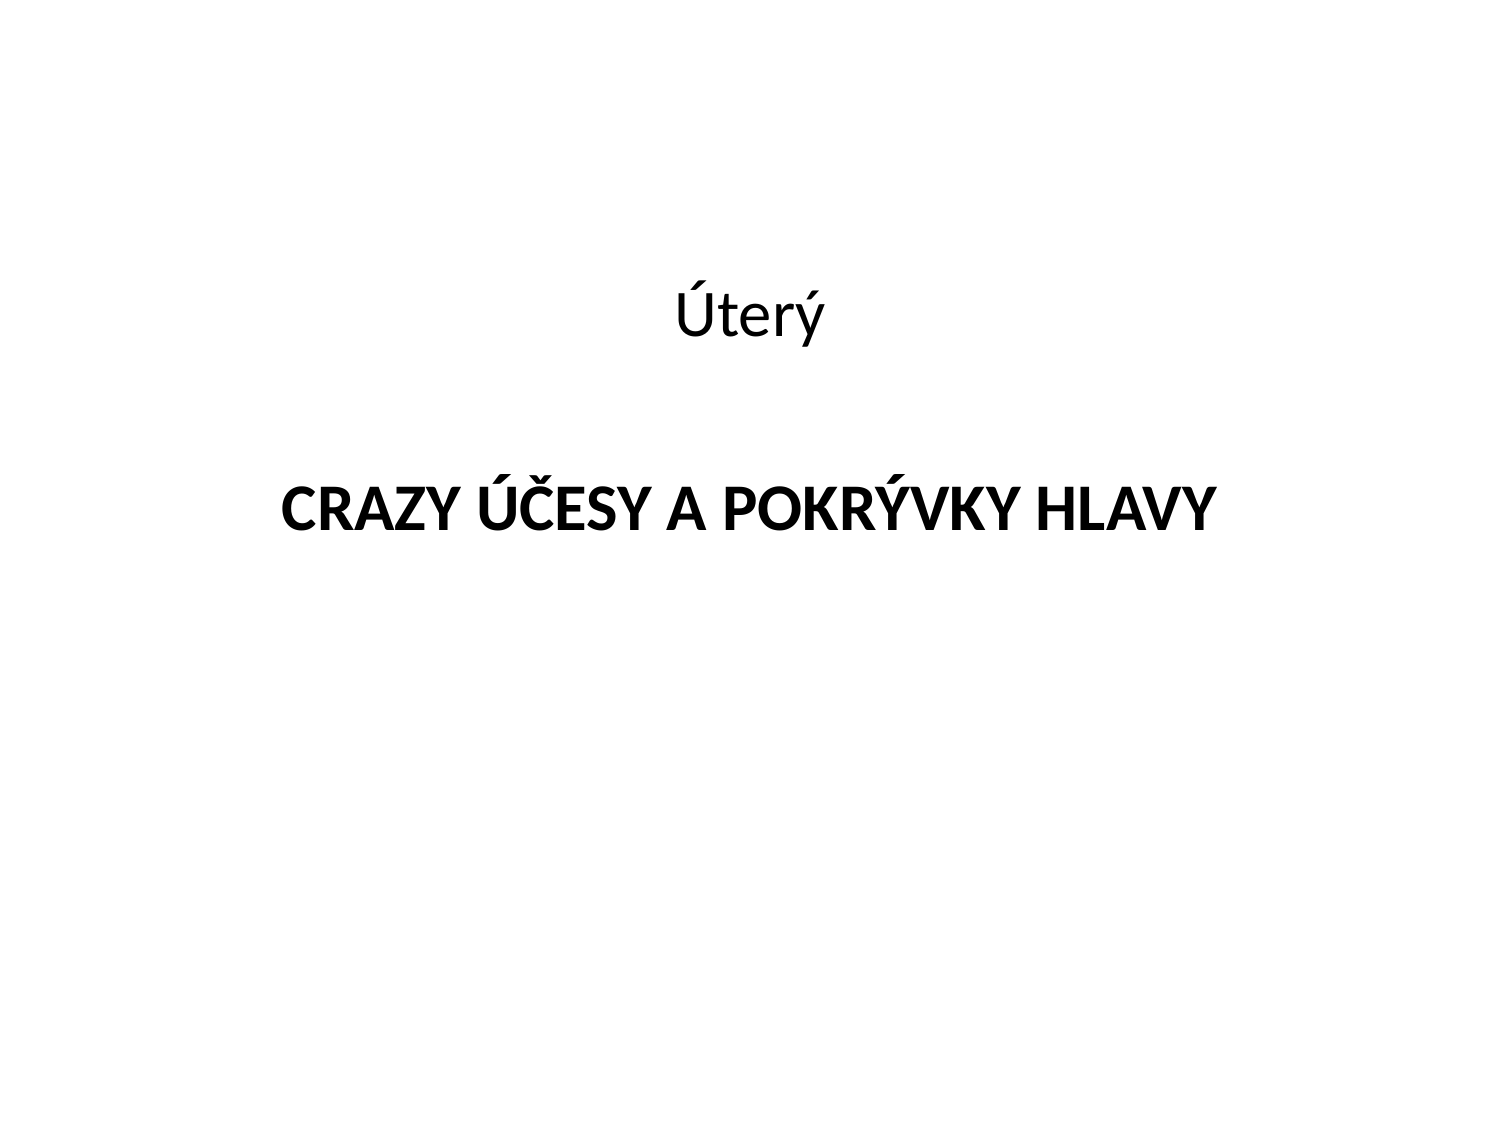

#
Úterý
CRAZY ÚČESY A POKRÝVKY HLAVY